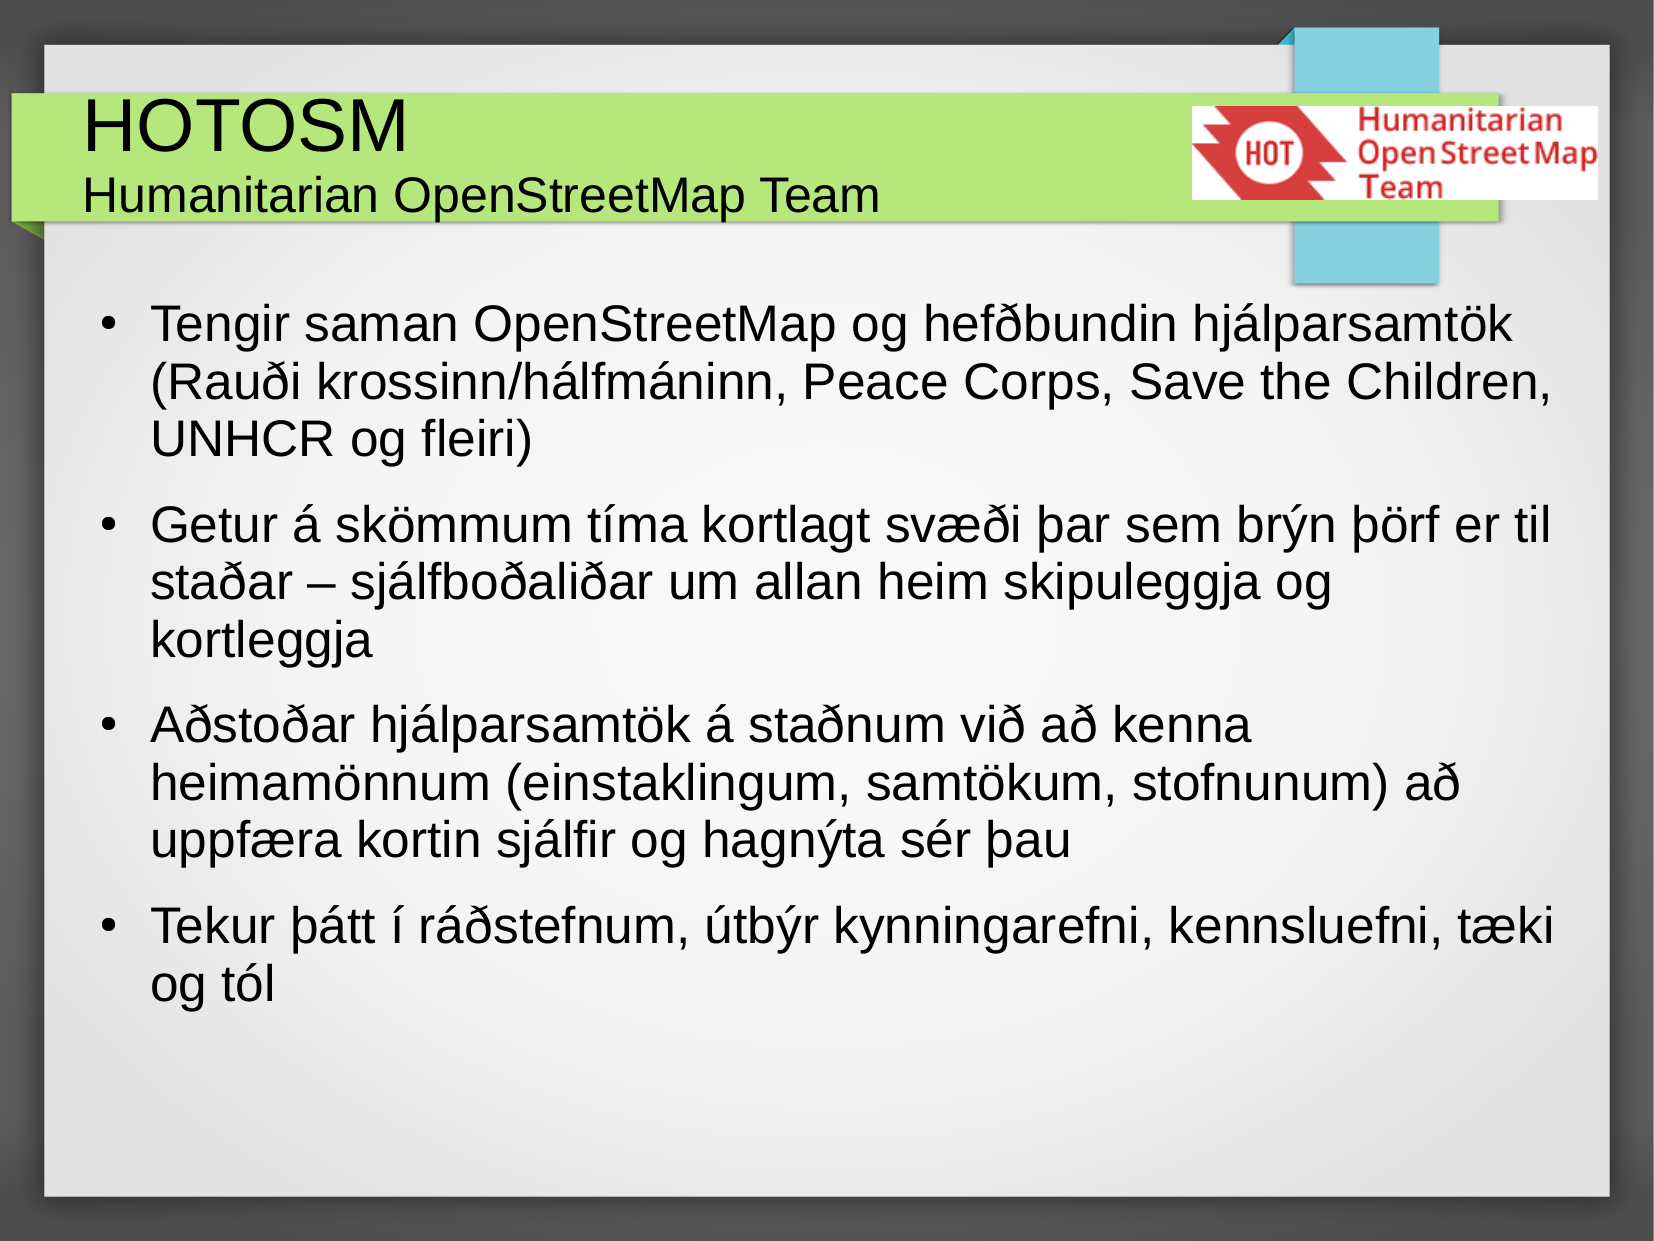

# HOTOSM Humanitarian OpenStreetMap Team
Tengir saman OpenStreetMap og hefðbundin hjálparsamtök (Rauði krossinn/hálfmáninn, Peace Corps, Save the Children, UNHCR og fleiri)
Getur á skömmum tíma kortlagt svæði þar sem brýn þörf er til staðar – sjálfboðaliðar um allan heim skipuleggja og kortleggja
Aðstoðar hjálparsamtök á staðnum við að kenna heimamönnum (einstaklingum, samtökum, stofnunum) að uppfæra kortin sjálfir og hagnýta sér þau
Tekur þátt í ráðstefnum, útbýr kynningarefni, kennsluefni, tæki og tól